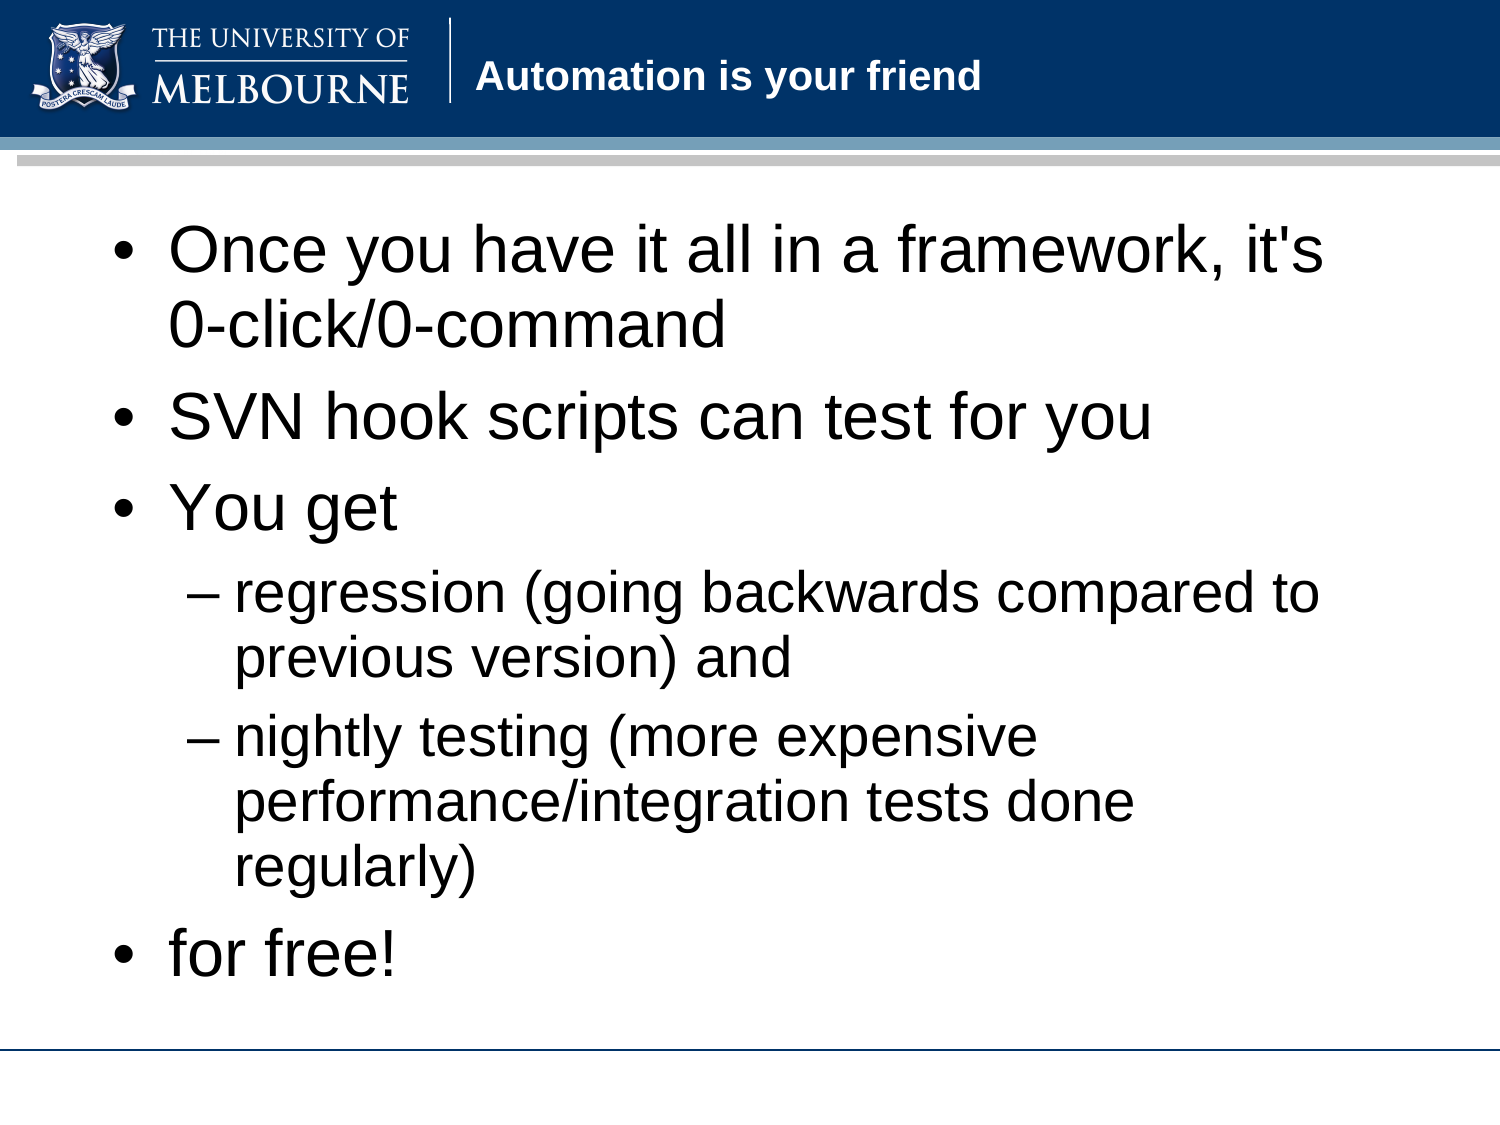

# Automation is your friend
Once you have it all in a framework, it's 0-click/0-command
SVN hook scripts can test for you
You get
regression (going backwards compared to previous version) and
nightly testing (more expensive performance/integration tests done regularly)
for free!